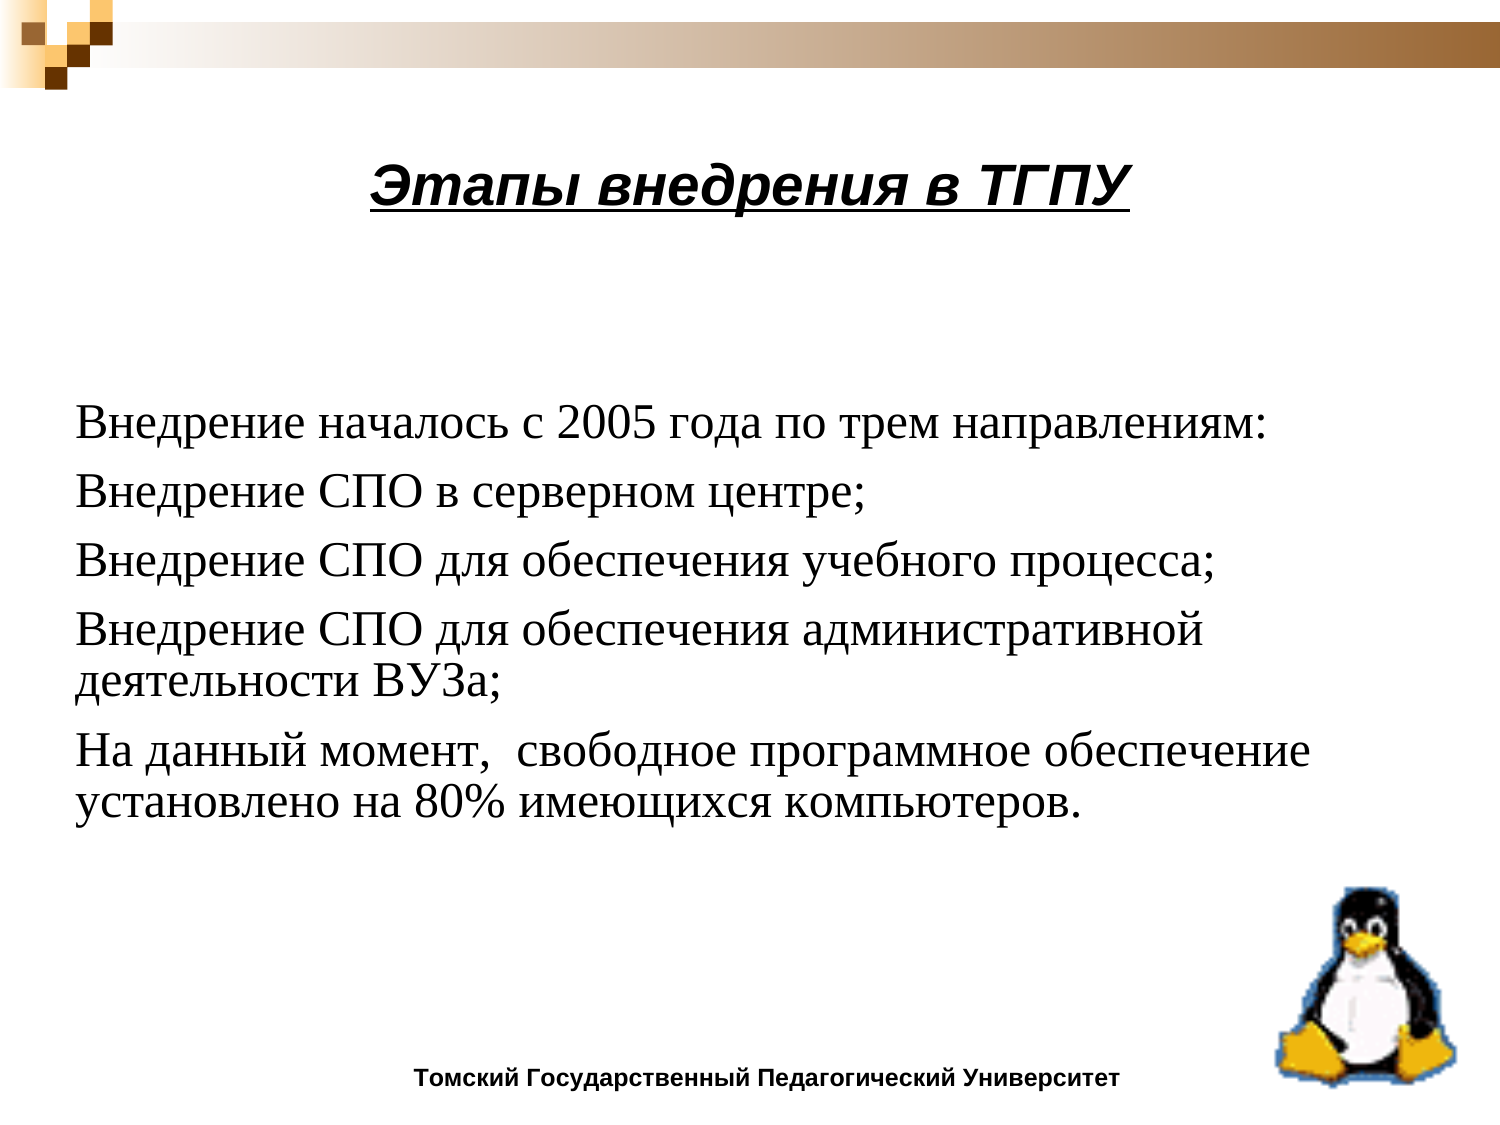

# Этапы внедрения в ТГПУ
Внедрение началось с 2005 года по трем направлениям:
Внедрение СПО в серверном центре;
Внедрение СПО для обеспечения учебного процесса;
Внедрение СПО для обеспечения административной деятельности ВУЗа;
На данный момент, свободное программное обеспечение установлено на 80% имеющихся компьютеров.
Томский Государственный Педагогический Университет